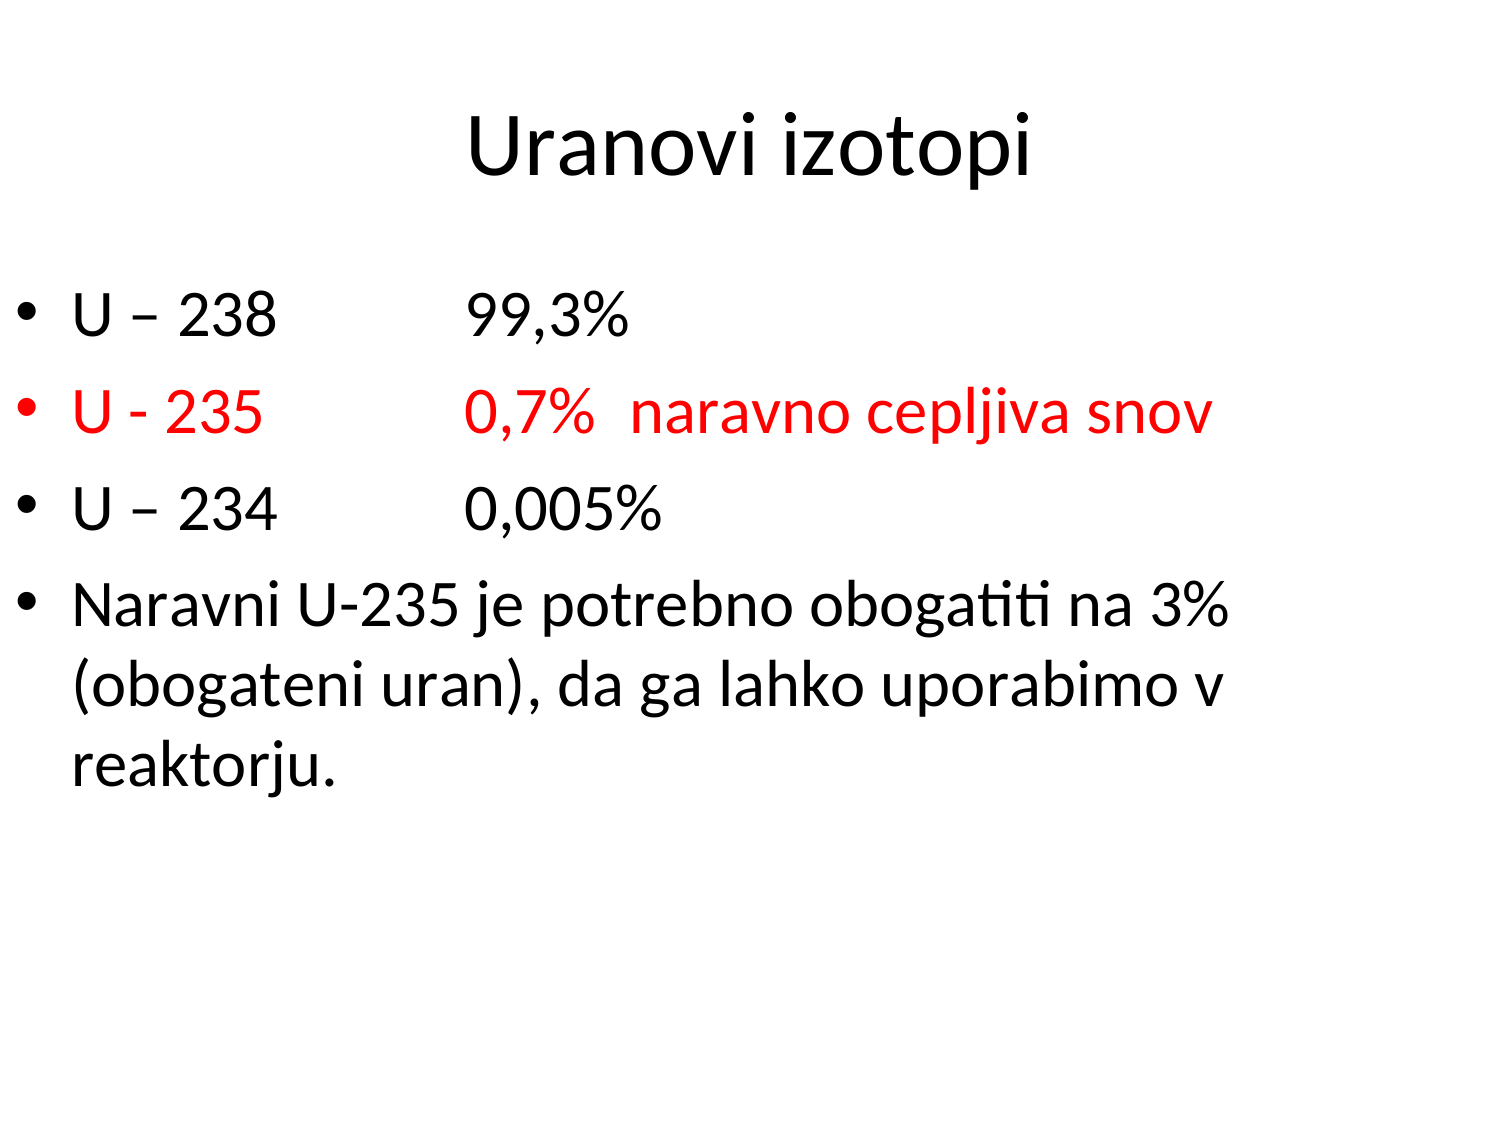

Uranovi izotopi
U – 238		99,3%
U - 235 		0,7%	 naravno cepljiva snov
U – 234		0,005%
Naravni U-235 je potrebno obogatiti na 3% (obogateni uran), da ga lahko uporabimo v reaktorju.